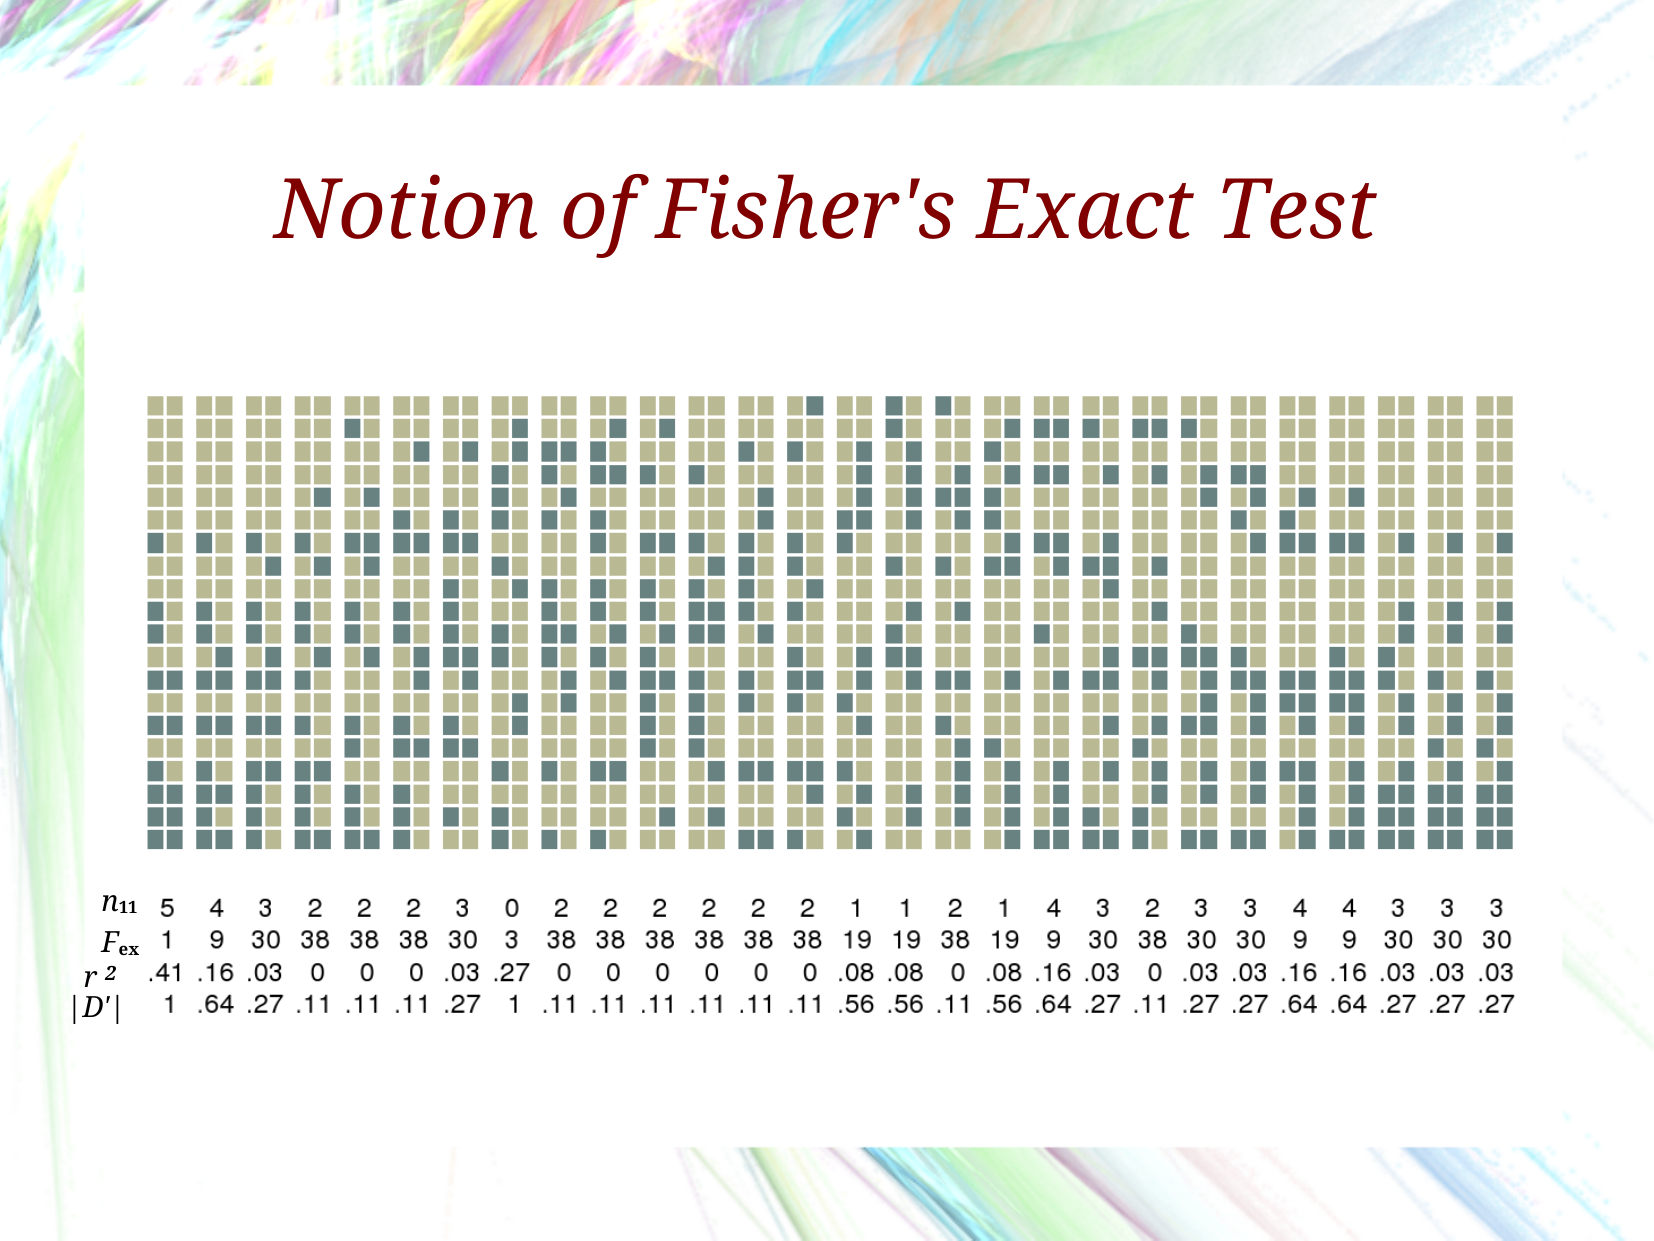

# Notion of Fisher's Exact Test
n11
Fex
r 2
|D'|